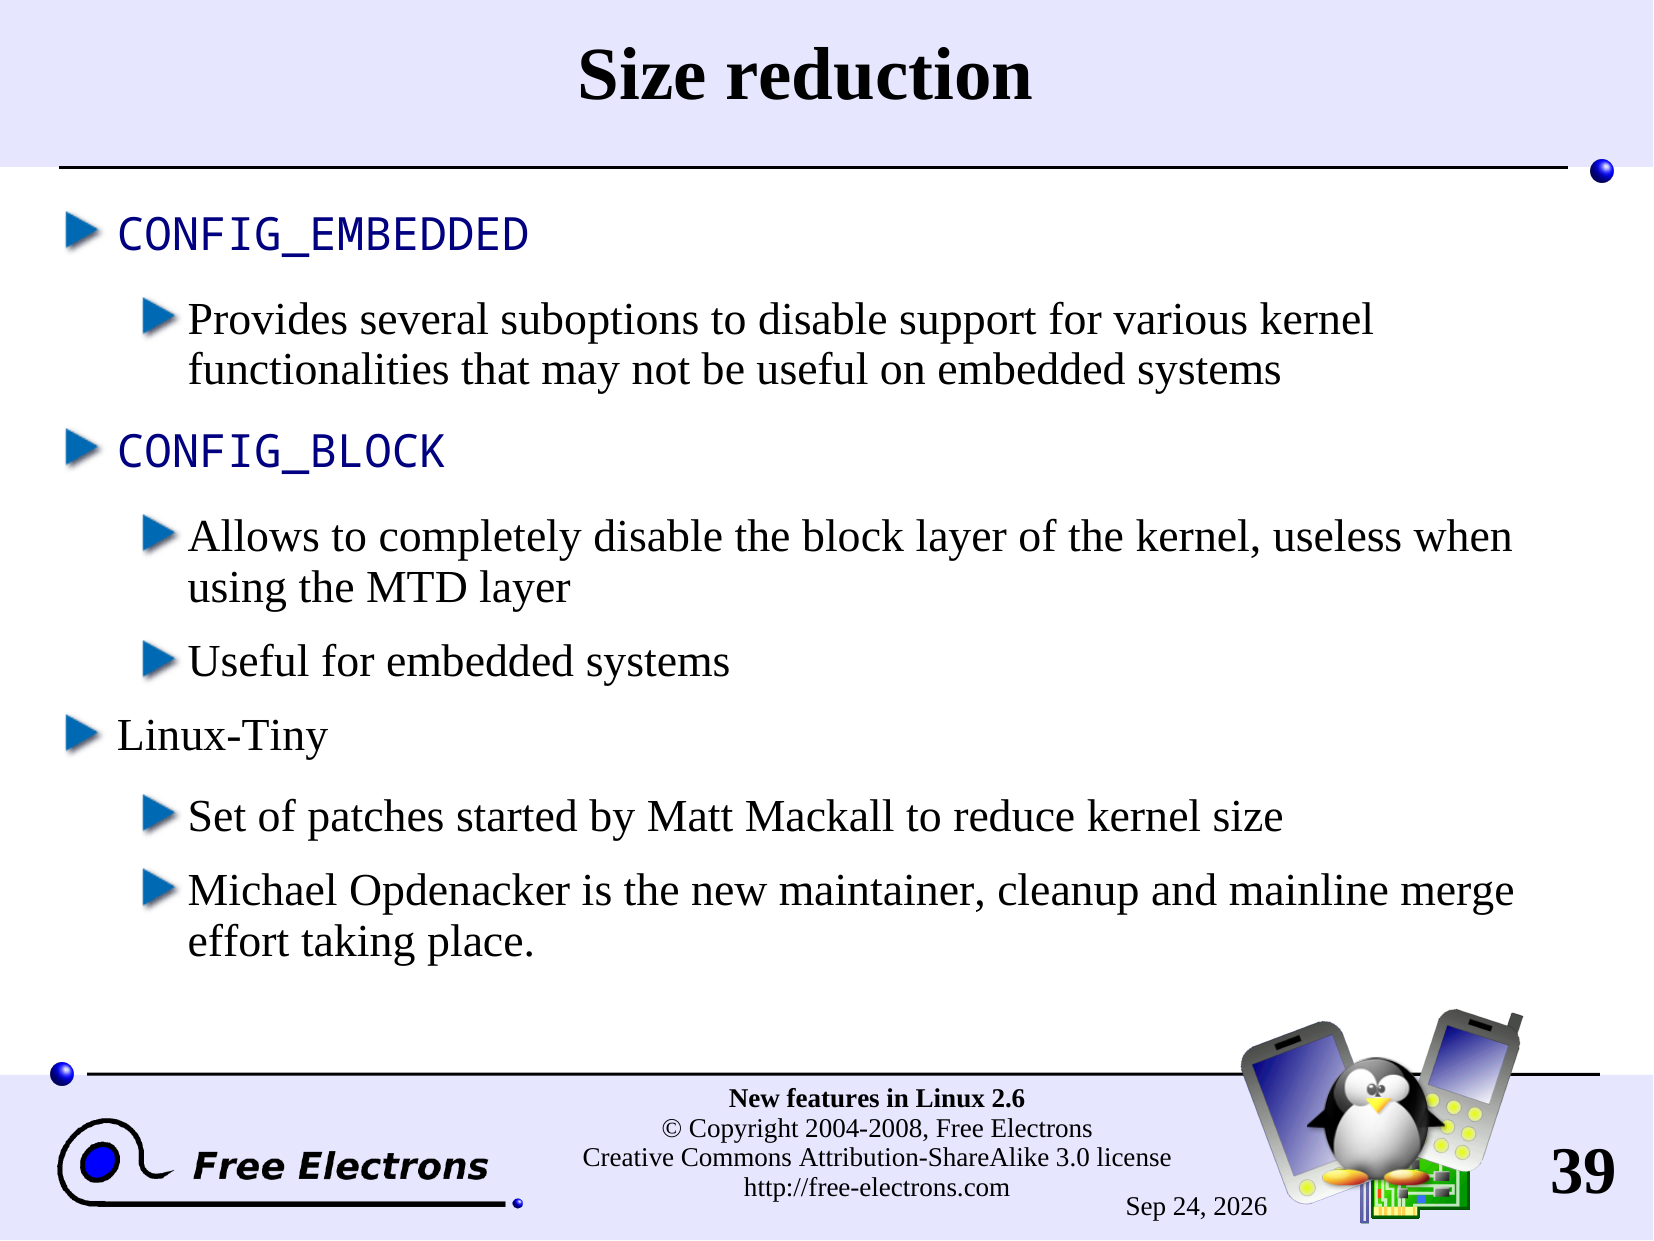

# Size reduction
CONFIG_EMBEDDED
Provides several suboptions to disable support for various kernel functionalities that may not be useful on embedded systems
CONFIG_BLOCK
Allows to completely disable the block layer of the kernel, useless when using the MTD layer
Useful for embedded systems
Linux-Tiny
Set of patches started by Matt Mackall to reduce kernel size
Michael Opdenacker is the new maintainer, cleanup and mainline merge effort taking place.